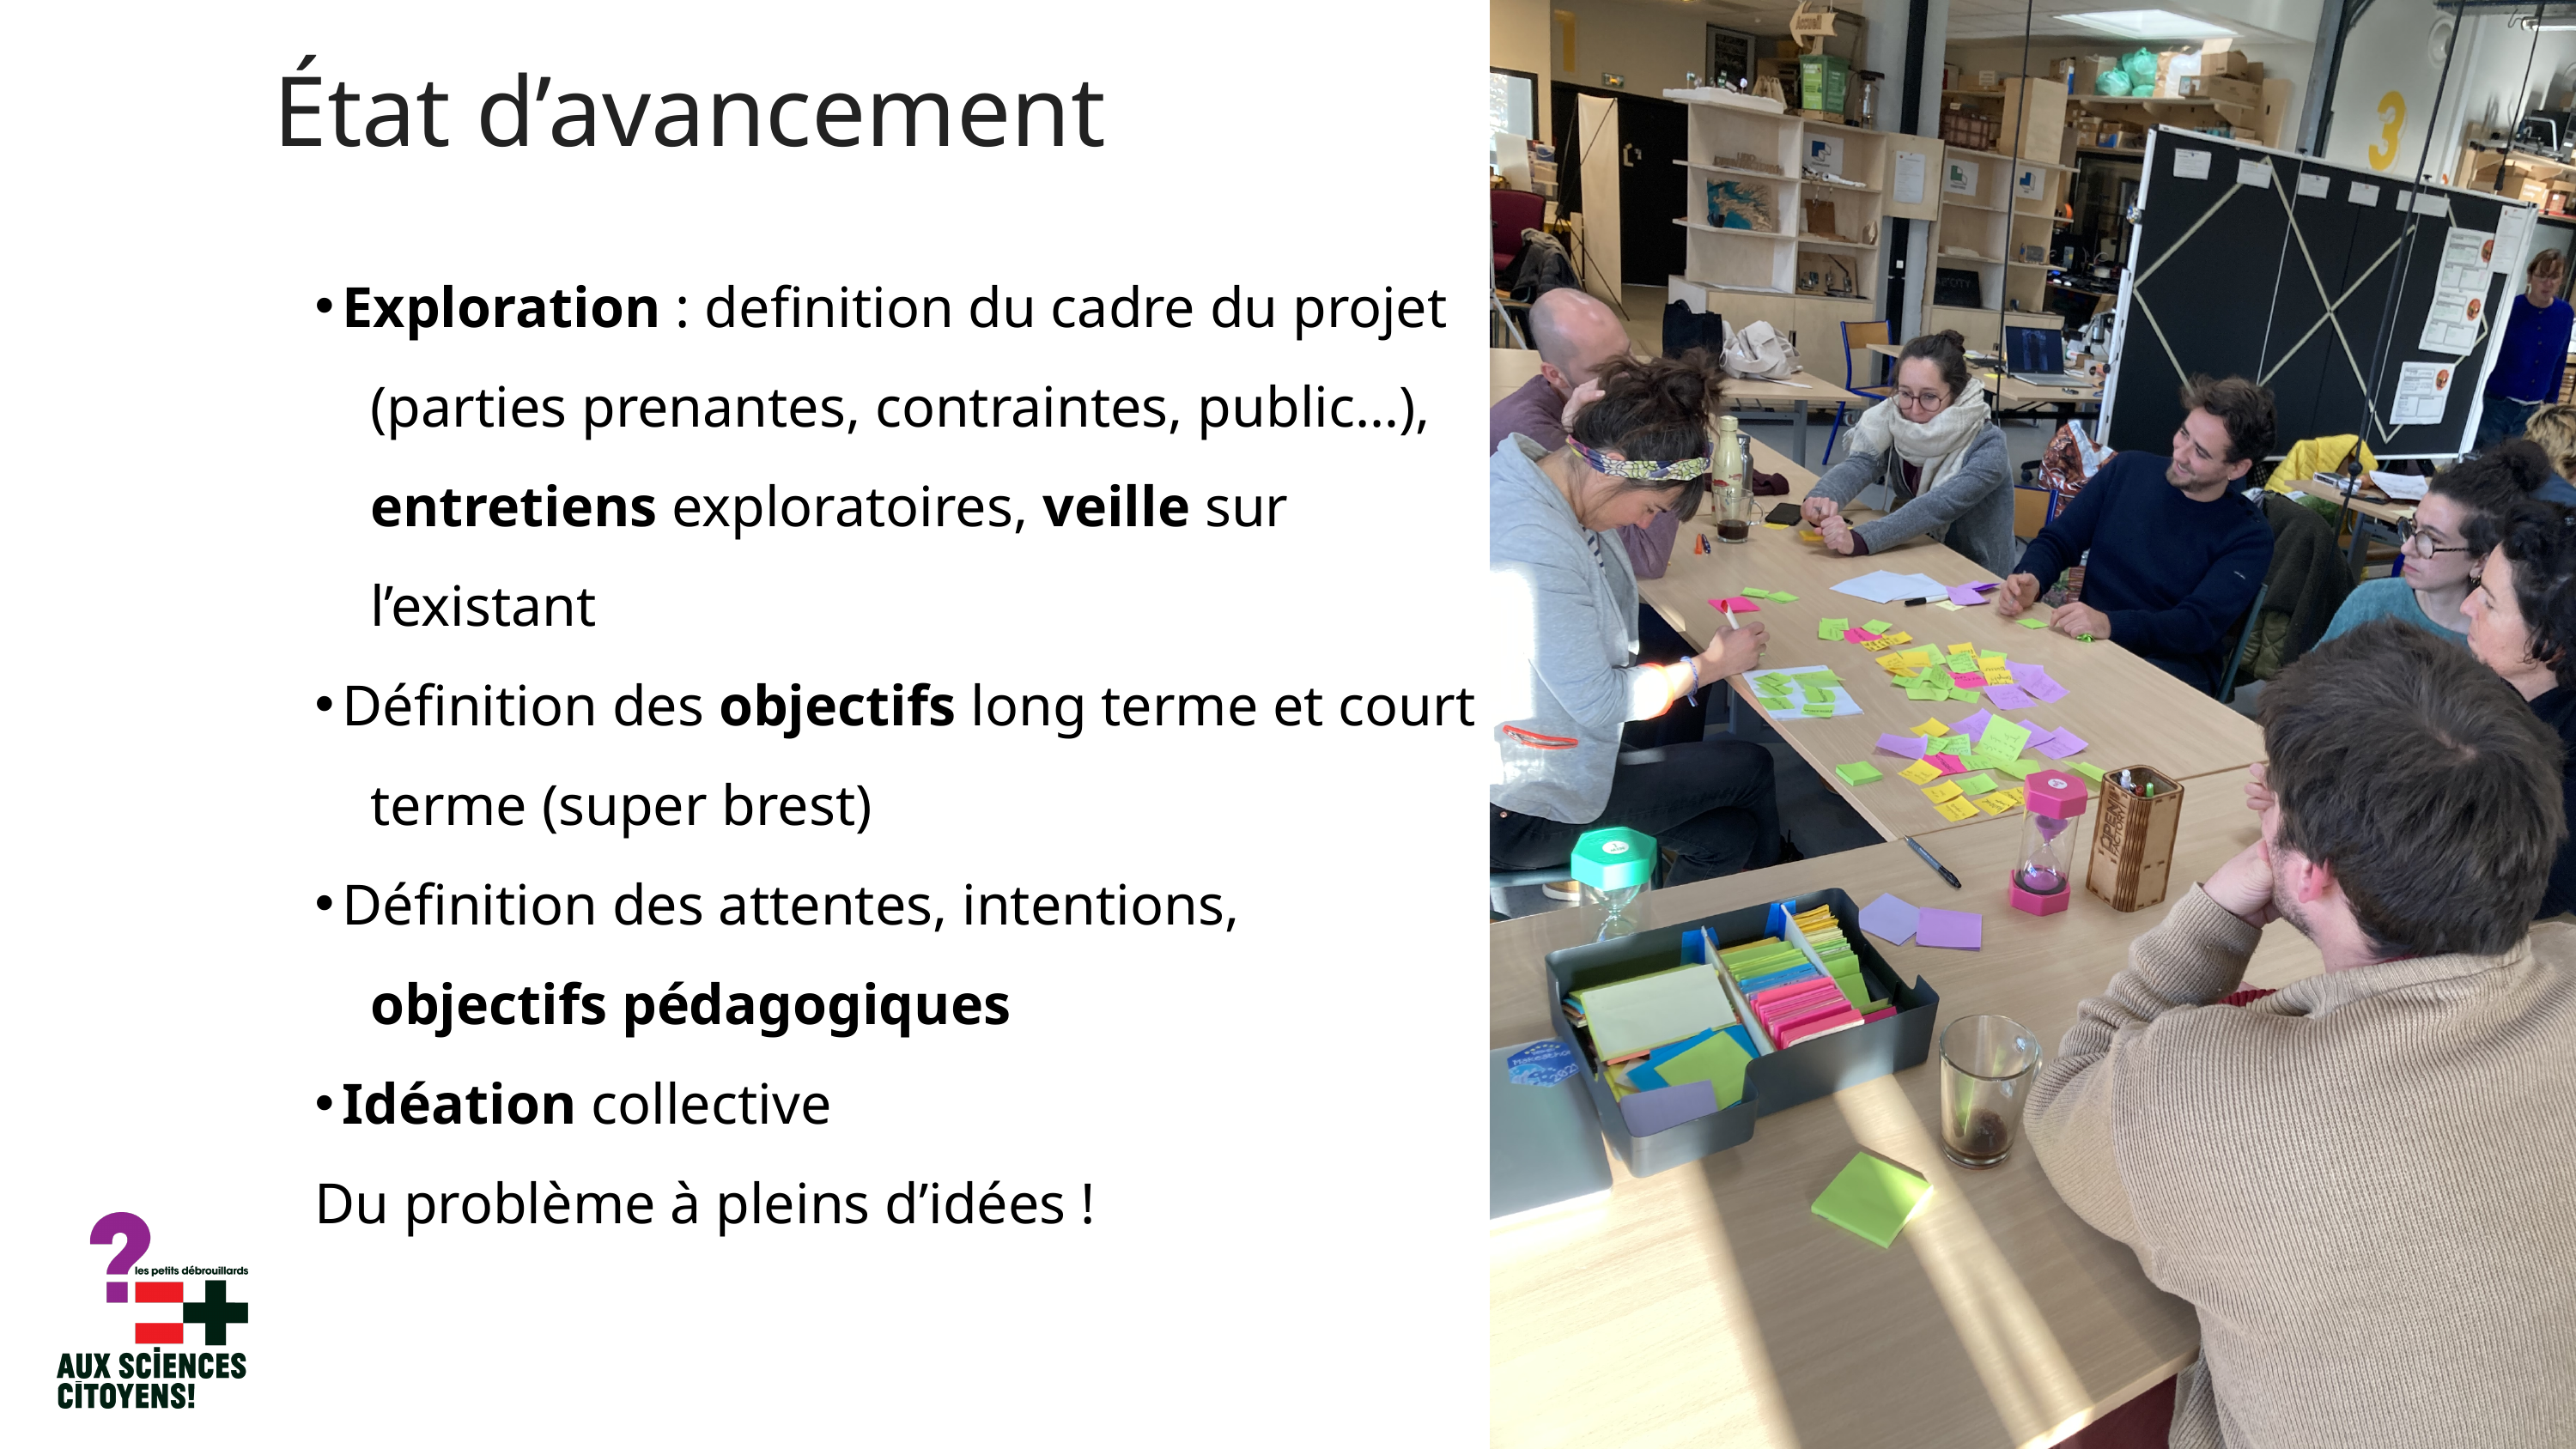

# État d’avancement
Exploration : definition du cadre du projet (parties prenantes, contraintes, public…), entretiens exploratoires, veille sur l’existant
Définition des objectifs long terme et court terme (super brest)
Définition des attentes, intentions, objectifs pédagogiques
Idéation collective
Du problème à pleins d’idées !